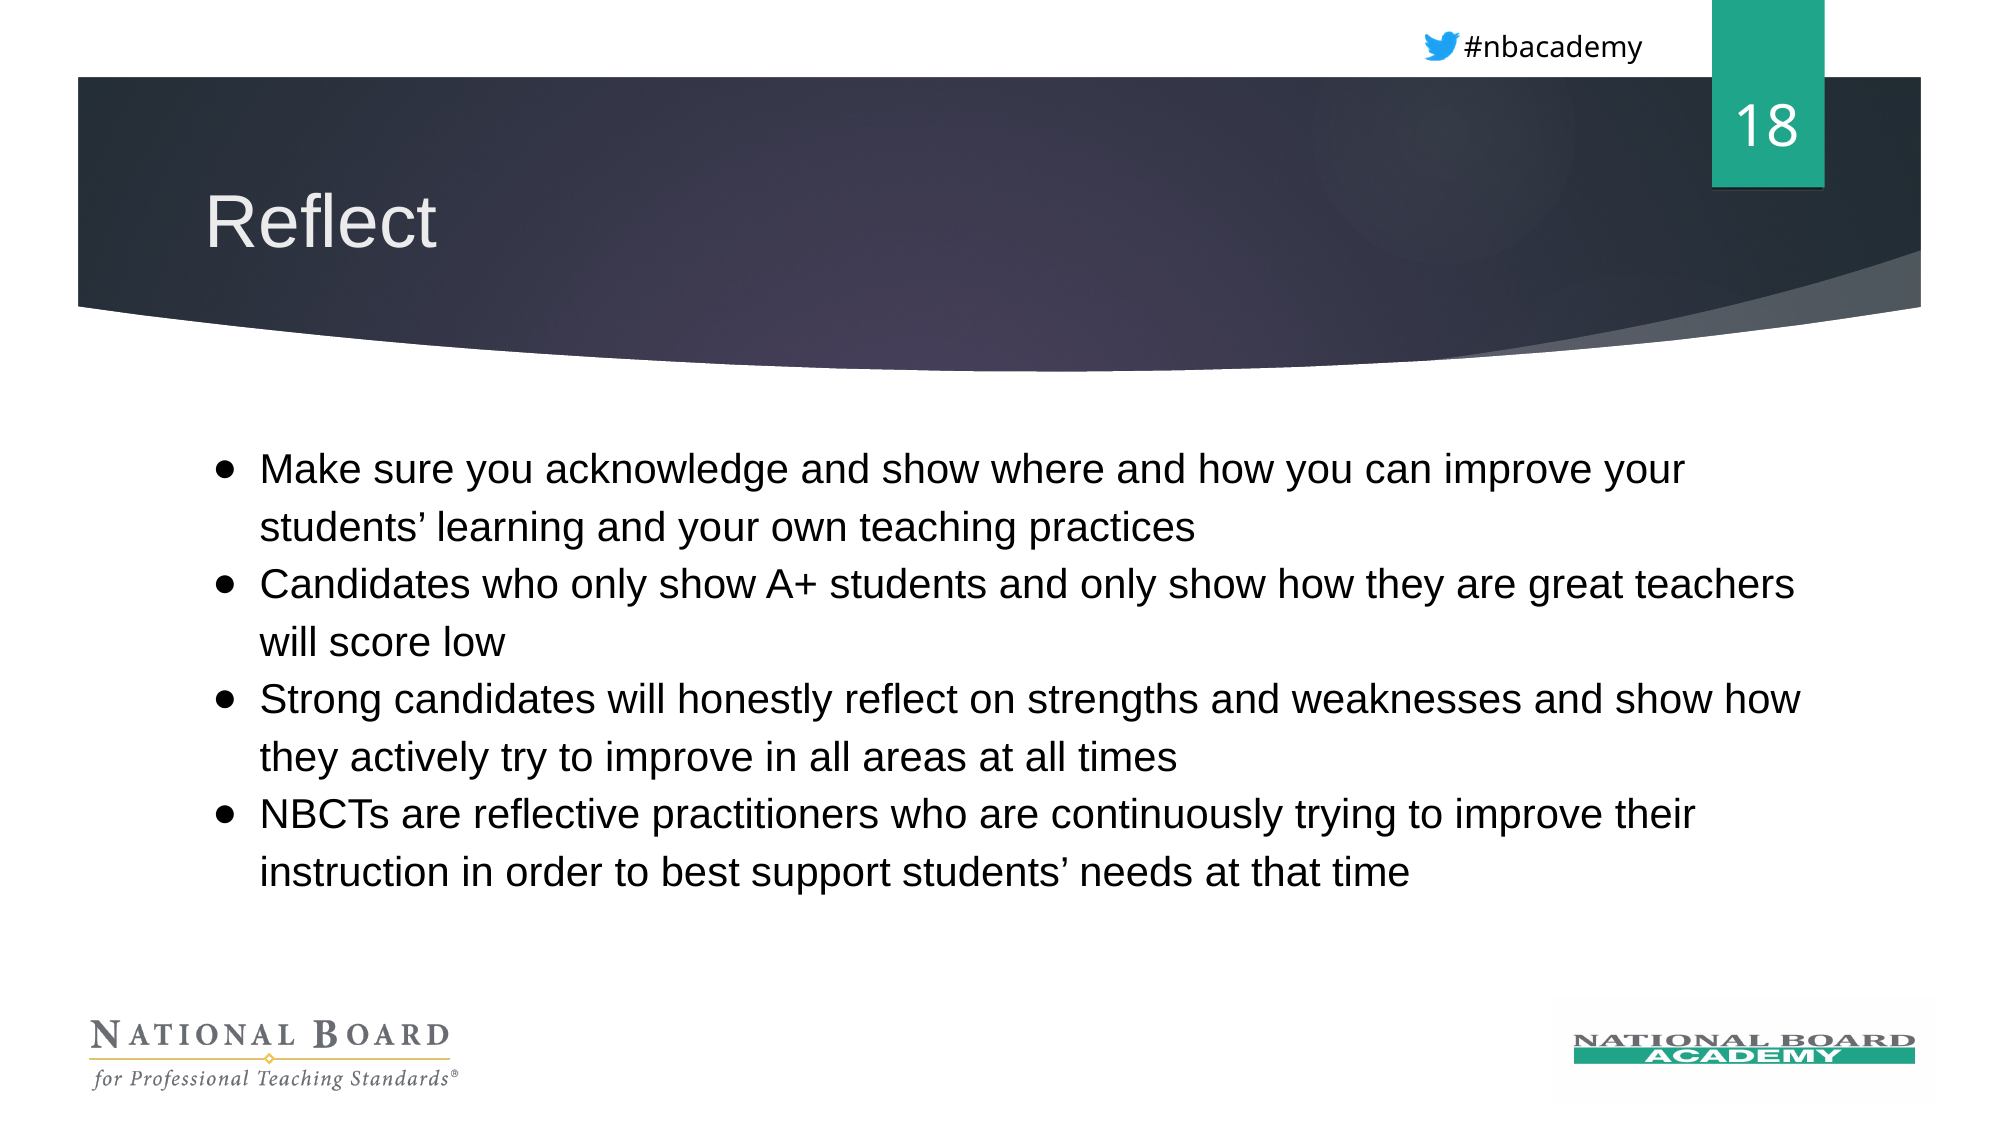

# Reflect
Make sure you acknowledge and show where and how you can improve your students’ learning and your own teaching practices
Candidates who only show A+ students and only show how they are great teachers will score low
Strong candidates will honestly reflect on strengths and weaknesses and show how they actively try to improve in all areas at all times
NBCTs are reflective practitioners who are continuously trying to improve their instruction in order to best support students’ needs at that time